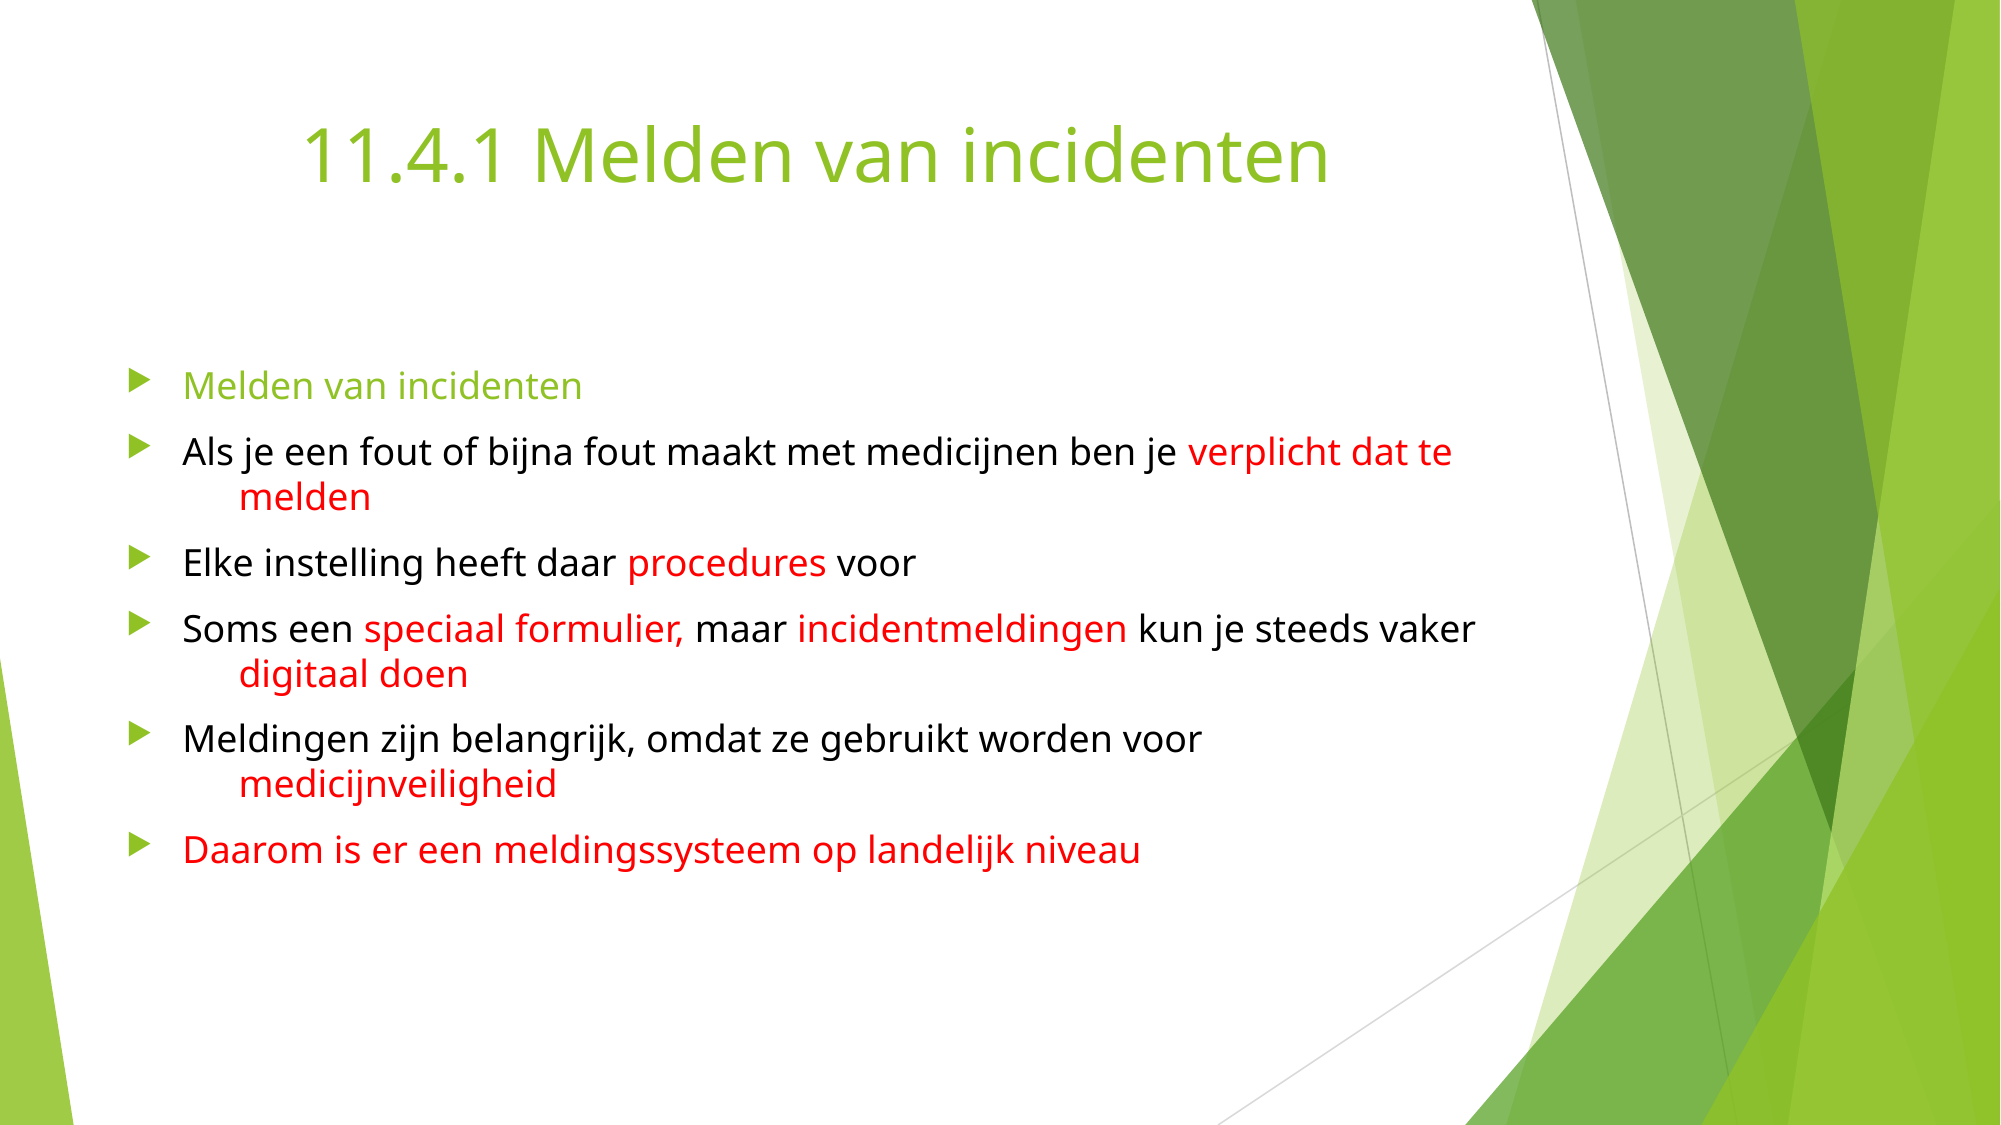

# 11.4.1 Melden van incidenten
Melden van incidenten
Als je een fout of bijna fout maakt met medicijnen ben je verplicht dat te melden
Elke instelling heeft daar procedures voor
Soms een speciaal formulier, maar incidentmeldingen kun je steeds vaker digitaal doen
Meldingen zijn belangrijk, omdat ze gebruikt worden voor medicijnveiligheid
Daarom is er een meldingssysteem op landelijk niveau